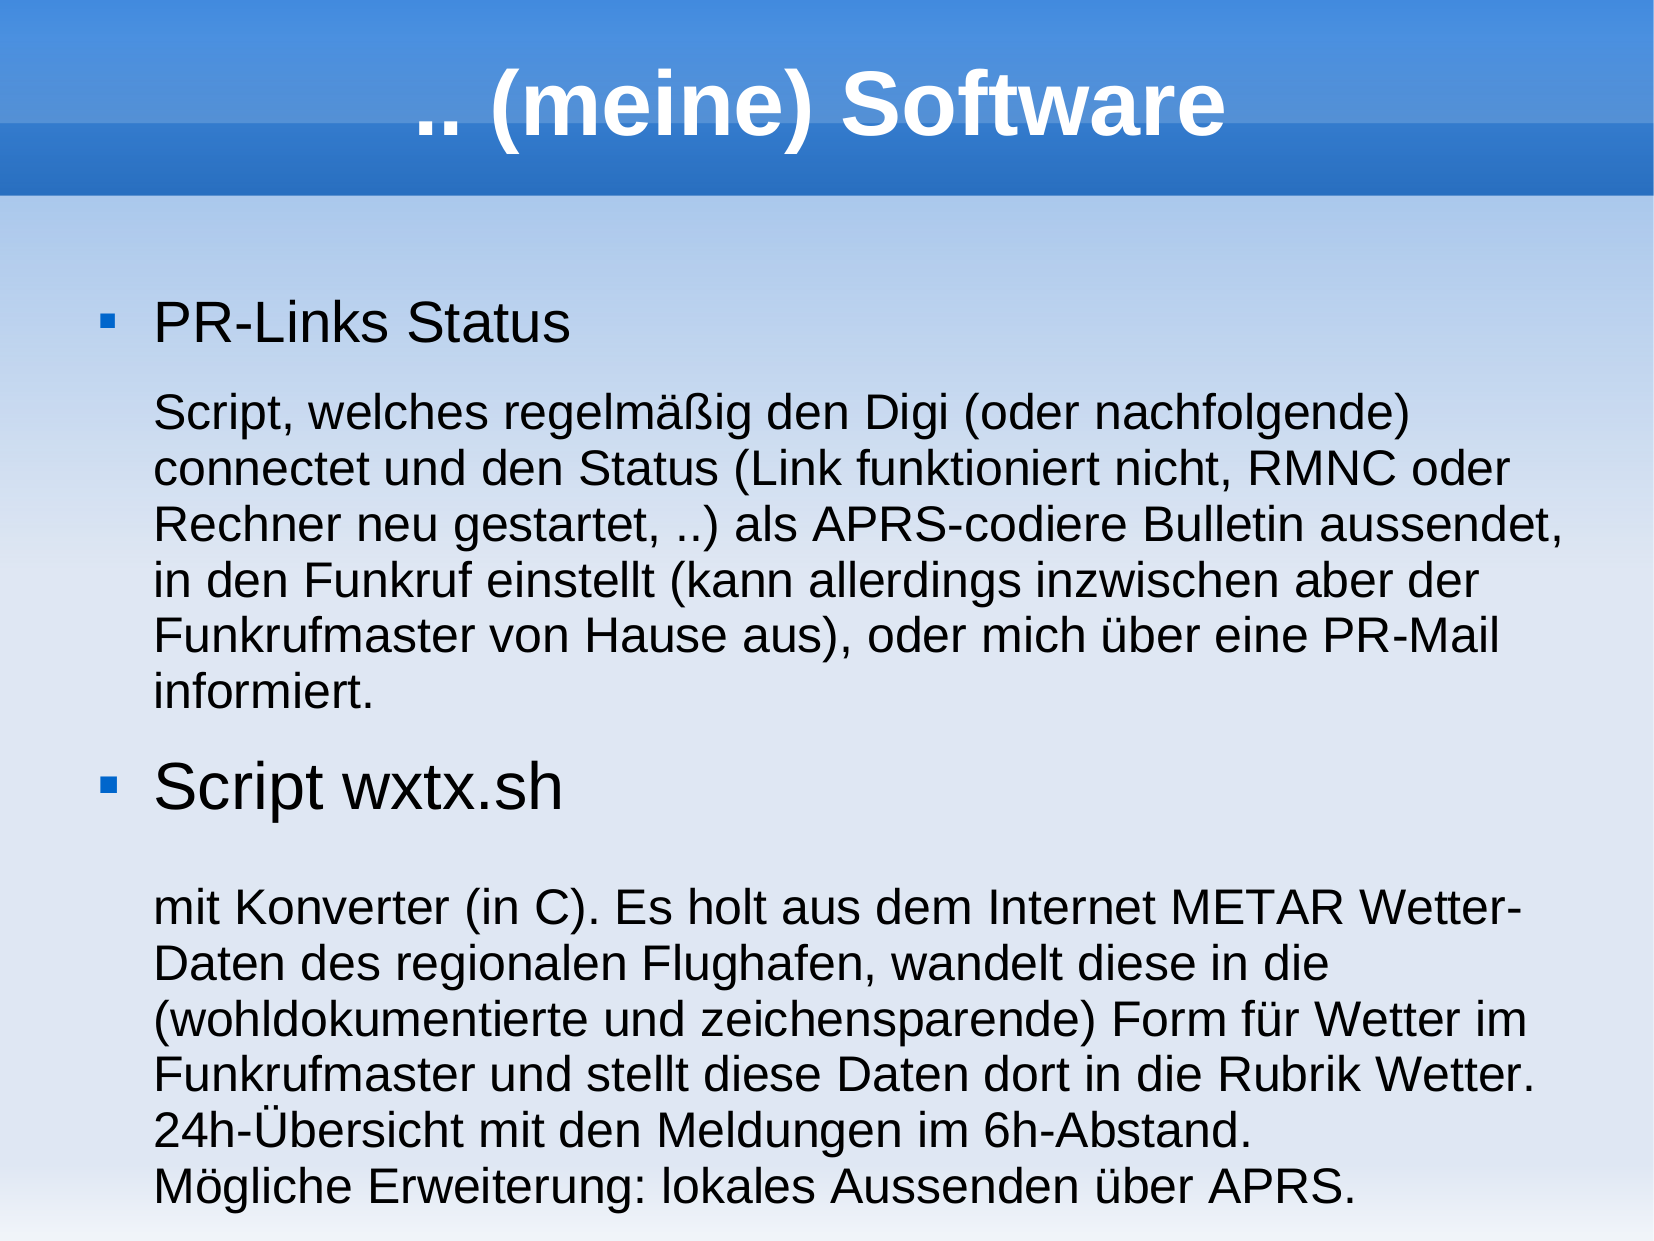

# .. (meine) Software
PR-Links Status
Script, welches regelmäßig den Digi (oder nachfolgende) connectet und den Status (Link funktioniert nicht, RMNC oder Rechner neu gestartet, ..) als APRS-codiere Bulletin aussendet, in den Funkruf einstellt (kann allerdings inzwischen aber der Funkrufmaster von Hause aus), oder mich über eine PR-Mail informiert.
Script wxtx.sh
mit Konverter (in C). Es holt aus dem Internet METAR Wetter-Daten des regionalen Flughafen, wandelt diese in die (wohldokumentierte und zeichensparende) Form für Wetter im Funkrufmaster und stellt diese Daten dort in die Rubrik Wetter. 24h-Übersicht mit den Meldungen im 6h-Abstand.
Mögliche Erweiterung: lokales Aussenden über APRS.